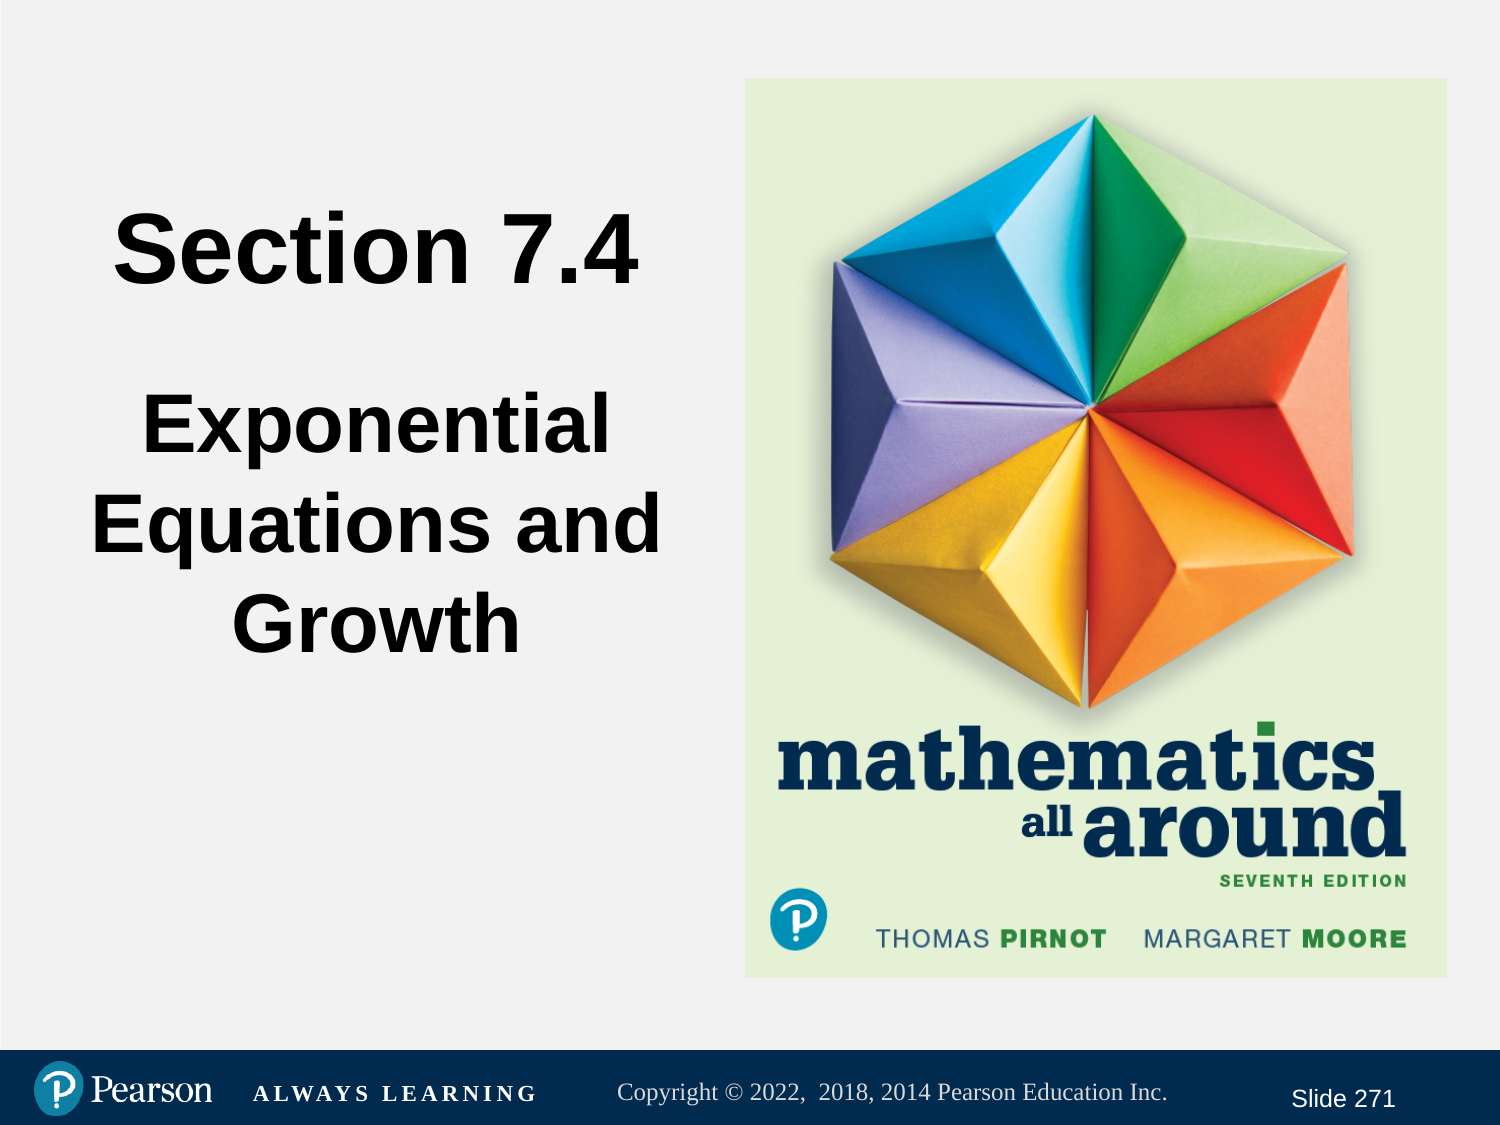

Section 7.4
# Exponential Equations and Growth